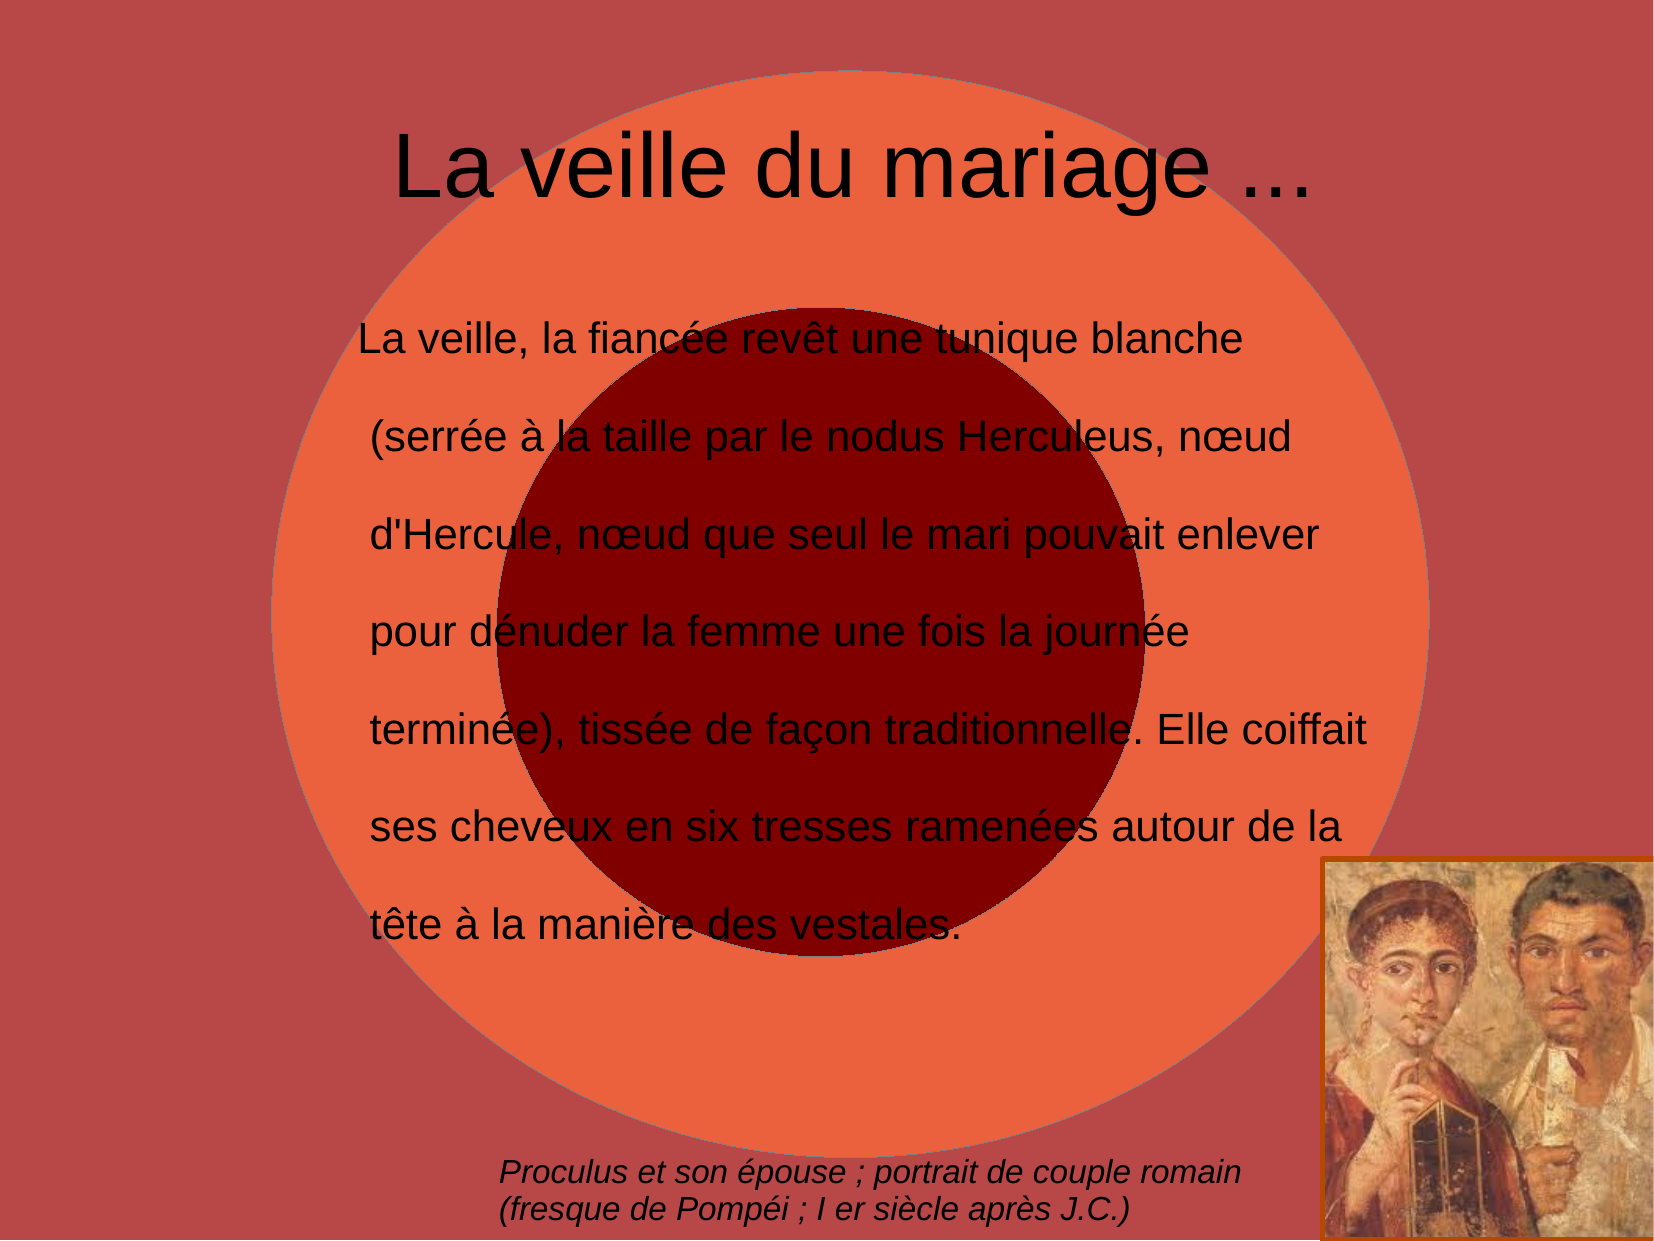

La veille du mariage ...
La veille, la fiancée revêt une tunique blanche
 (serrée à la taille par le nodus Herculeus, nœud
 d'Hercule, nœud que seul le mari pouvait enlever
 pour dénuder la femme une fois la journée
 terminée), tissée de façon traditionnelle. Elle coiffait
 ses cheveux en six tresses ramenées autour de la
 tête à la manière des vestales.
Proculus et son épouse ; portrait de couple romain
(fresque de Pompéi ; I er siècle après J.C.)